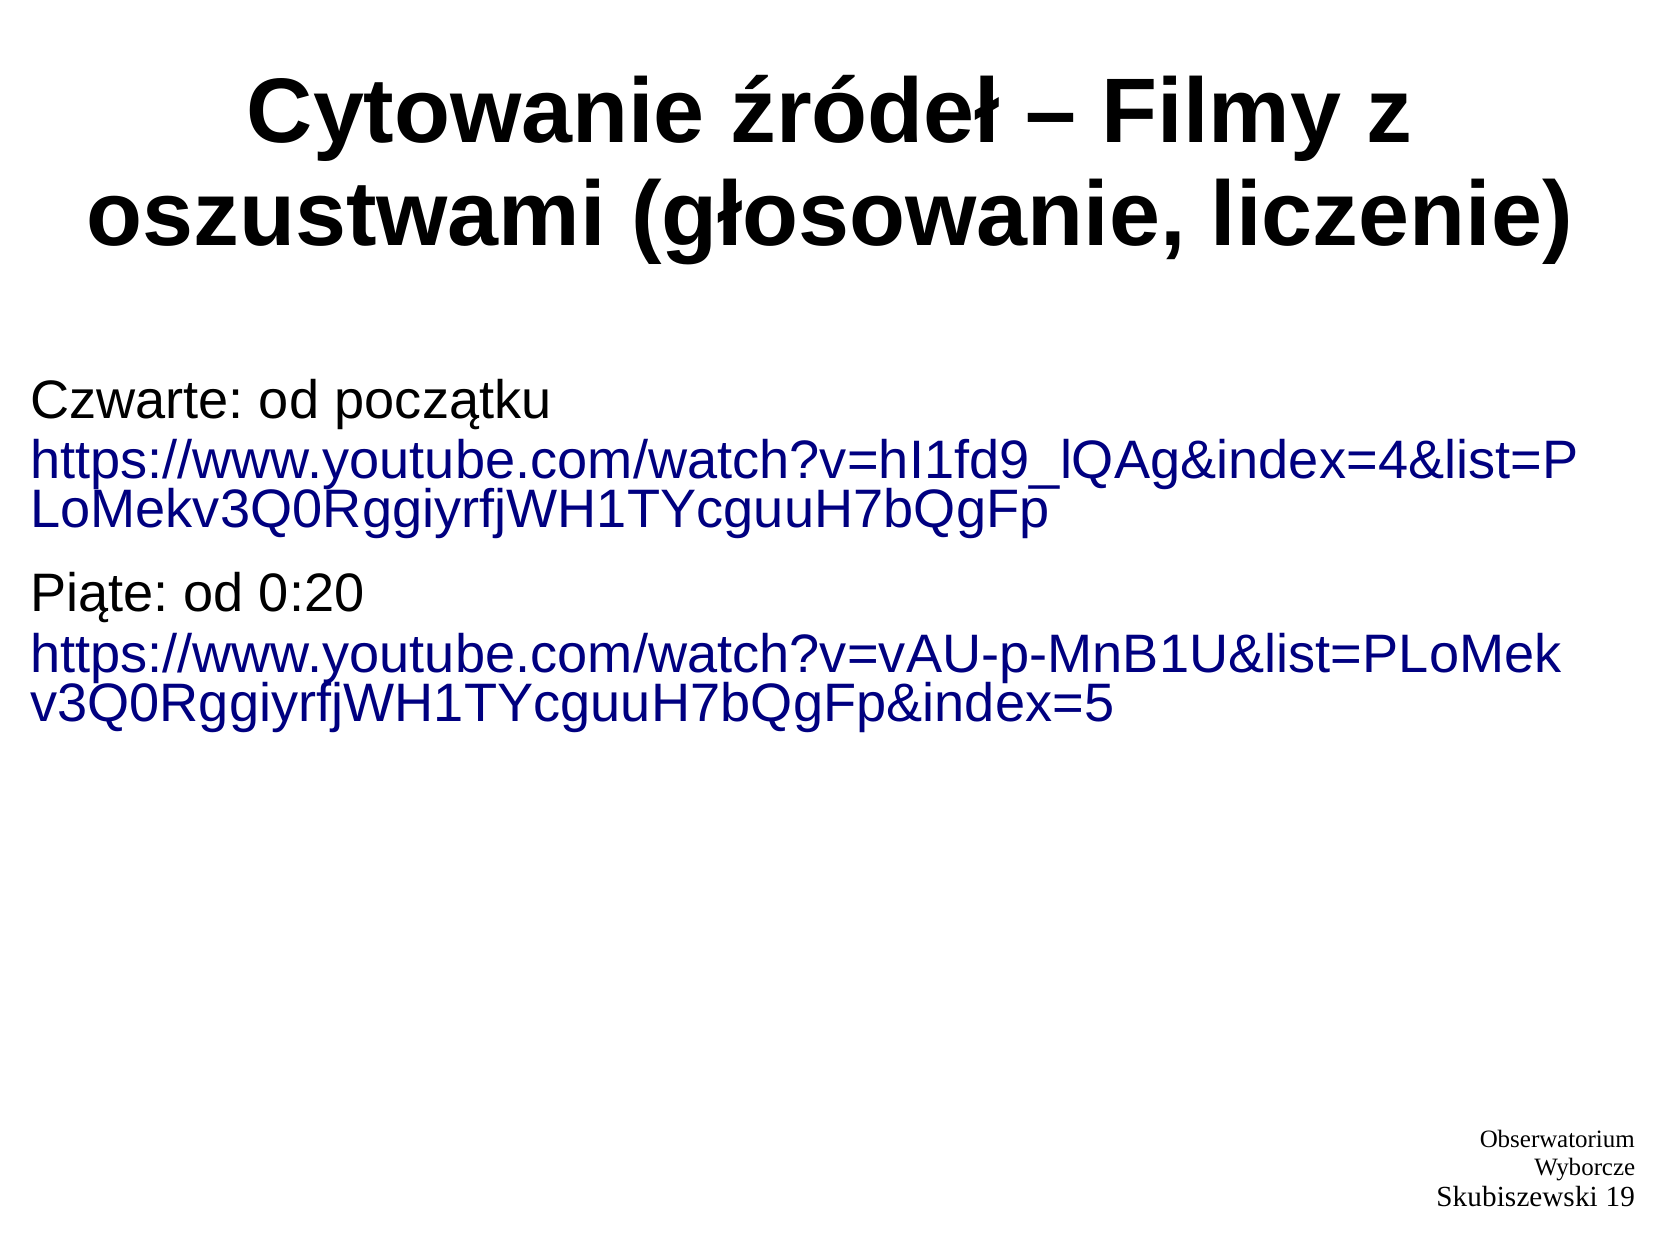

# Cytowanie źródeł – Filmy z oszustwami (głosowanie, liczenie)
Czwarte: od początku https://www.youtube.com/watch?v=hI1fd9_lQAg&index=4&list=PLoMekv3Q0RggiyrfjWH1TYcguuH7bQgFp
Piąte: od 0:20 https://www.youtube.com/watch?v=vAU-p-MnB1U&list=PLoMekv3Q0RggiyrfjWH1TYcguuH7bQgFp&index=5
19